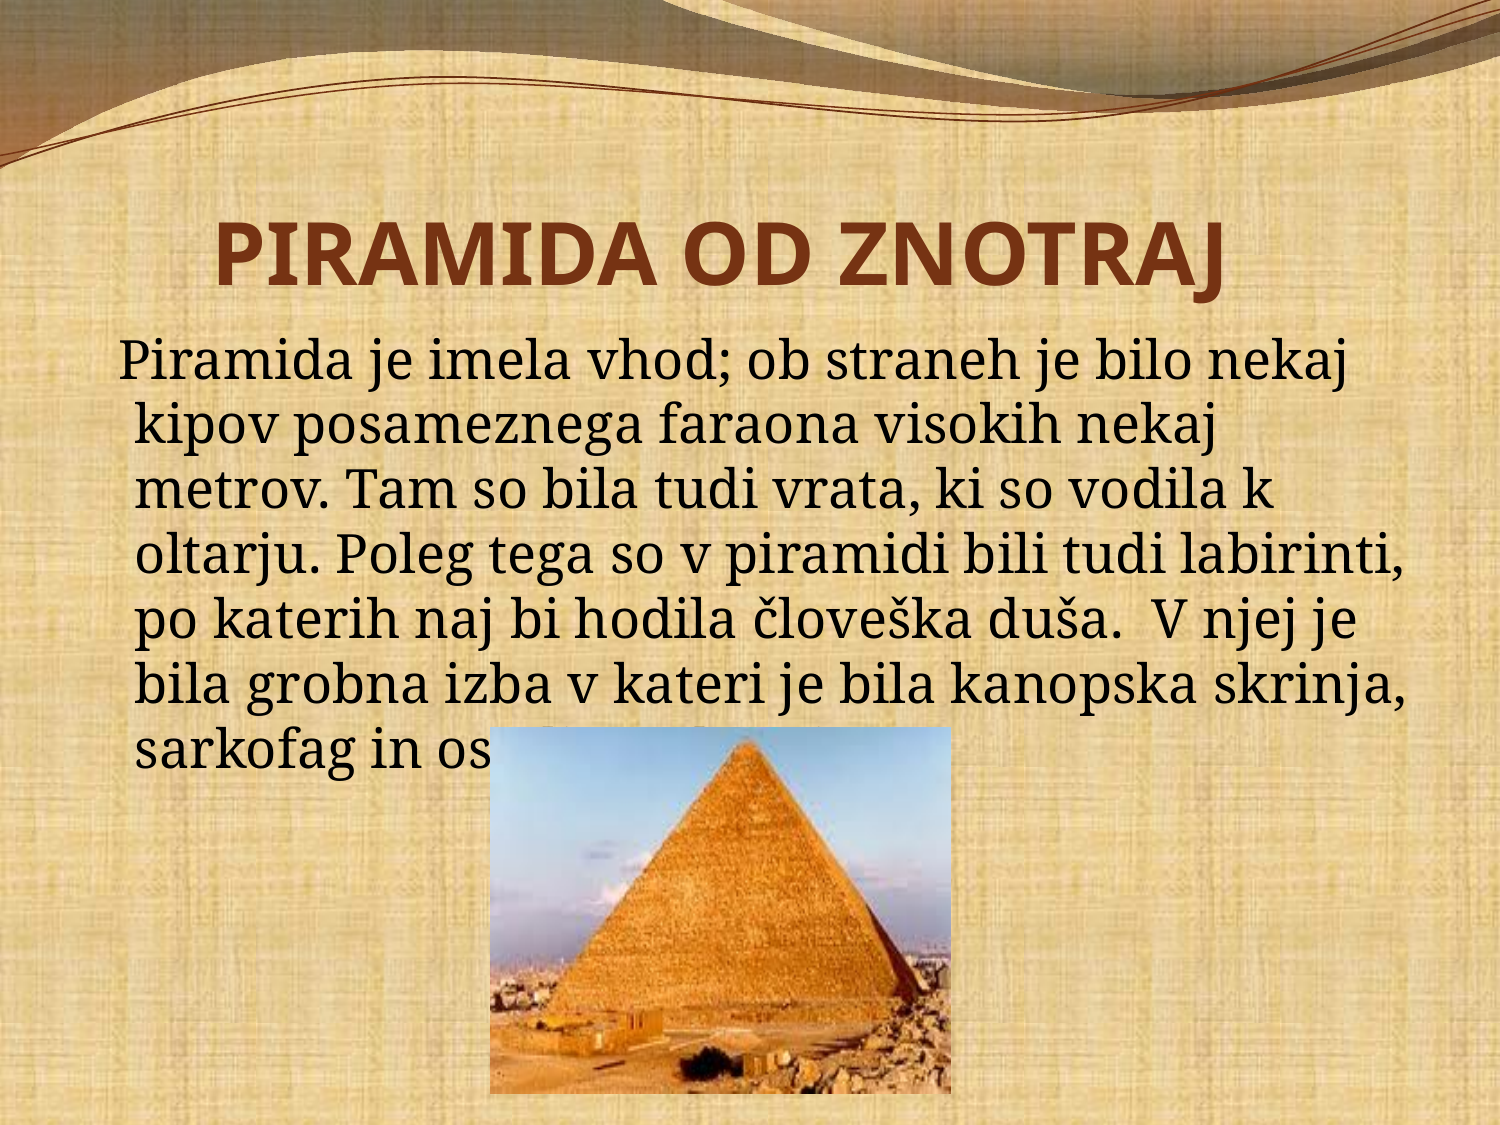

# PIRAMIDA OD ZNOTRAJ
 Piramida je imela vhod; ob straneh je bilo nekaj kipov posameznega faraona visokih nekaj metrov. Tam so bila tudi vrata, ki so vodila k oltarju. Poleg tega so v piramidi bili tudi labirinti, po katerih naj bi hodila človeška duša. V njej je bila grobna izba v kateri je bila kanopska skrinja, sarkofag in ostali predmeti.